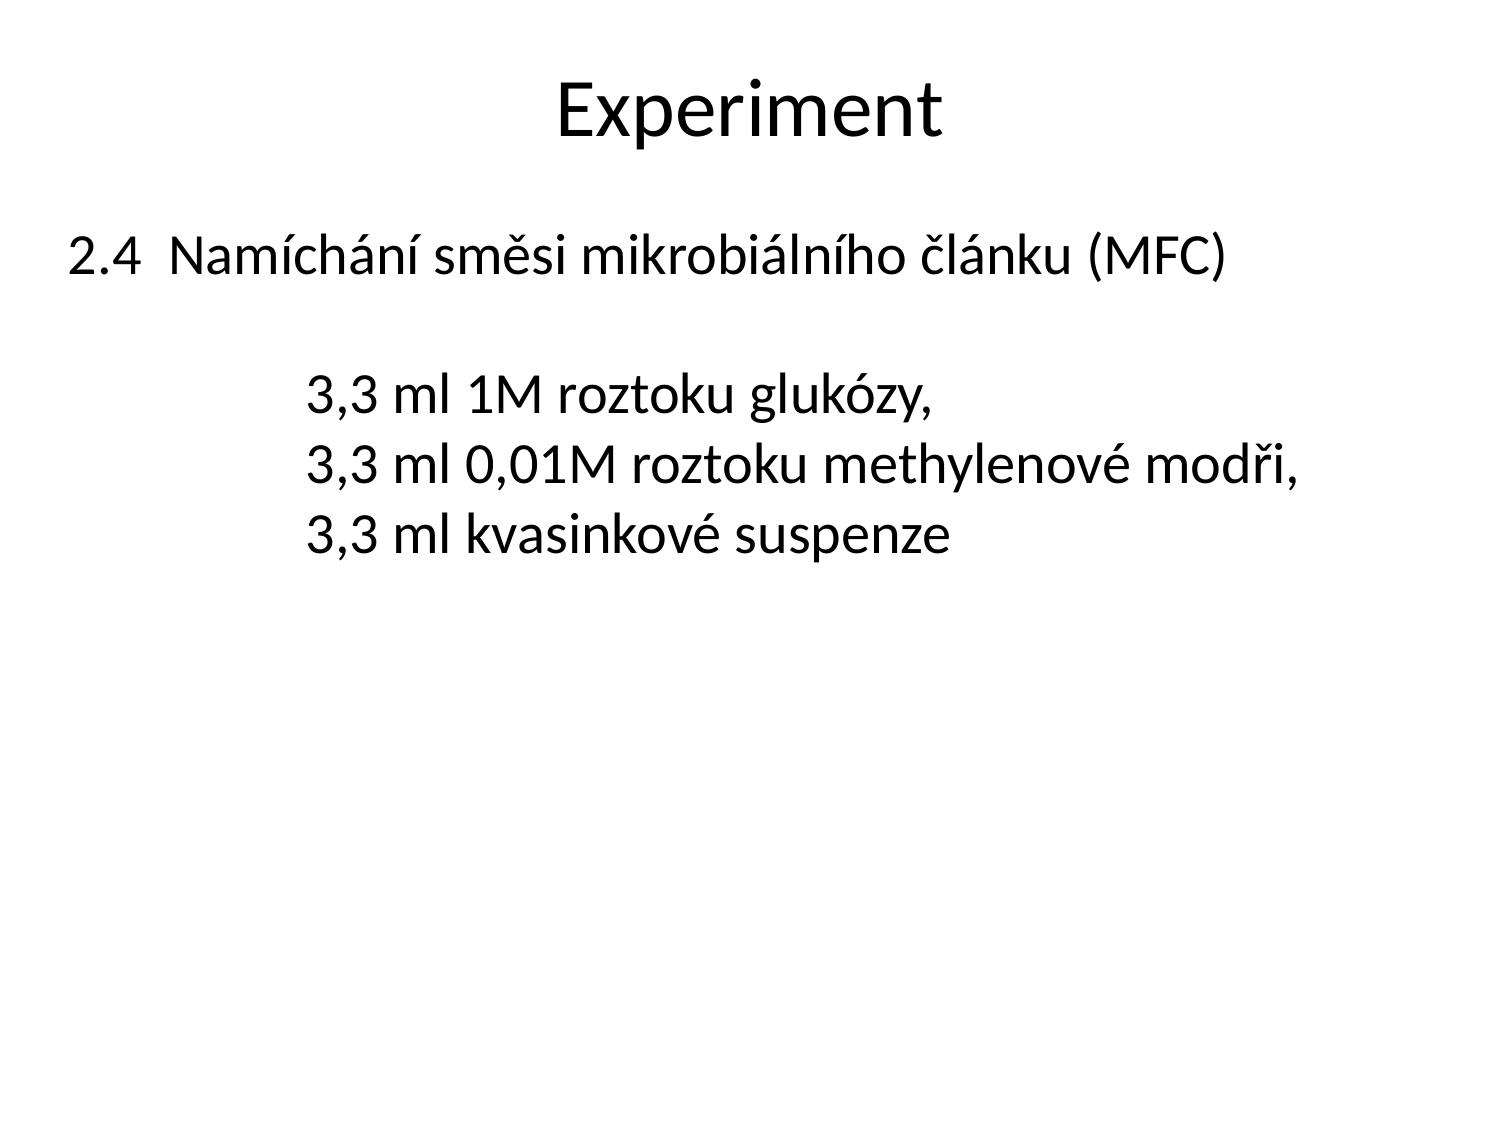

# Experiment
2.4 Namíchání směsi mikrobiálního článku (MFC)
3,3 ml 1M roztoku glukózy,
3,3 ml 0,01M roztoku methylenové modři,
3,3 ml kvasinkové suspenze